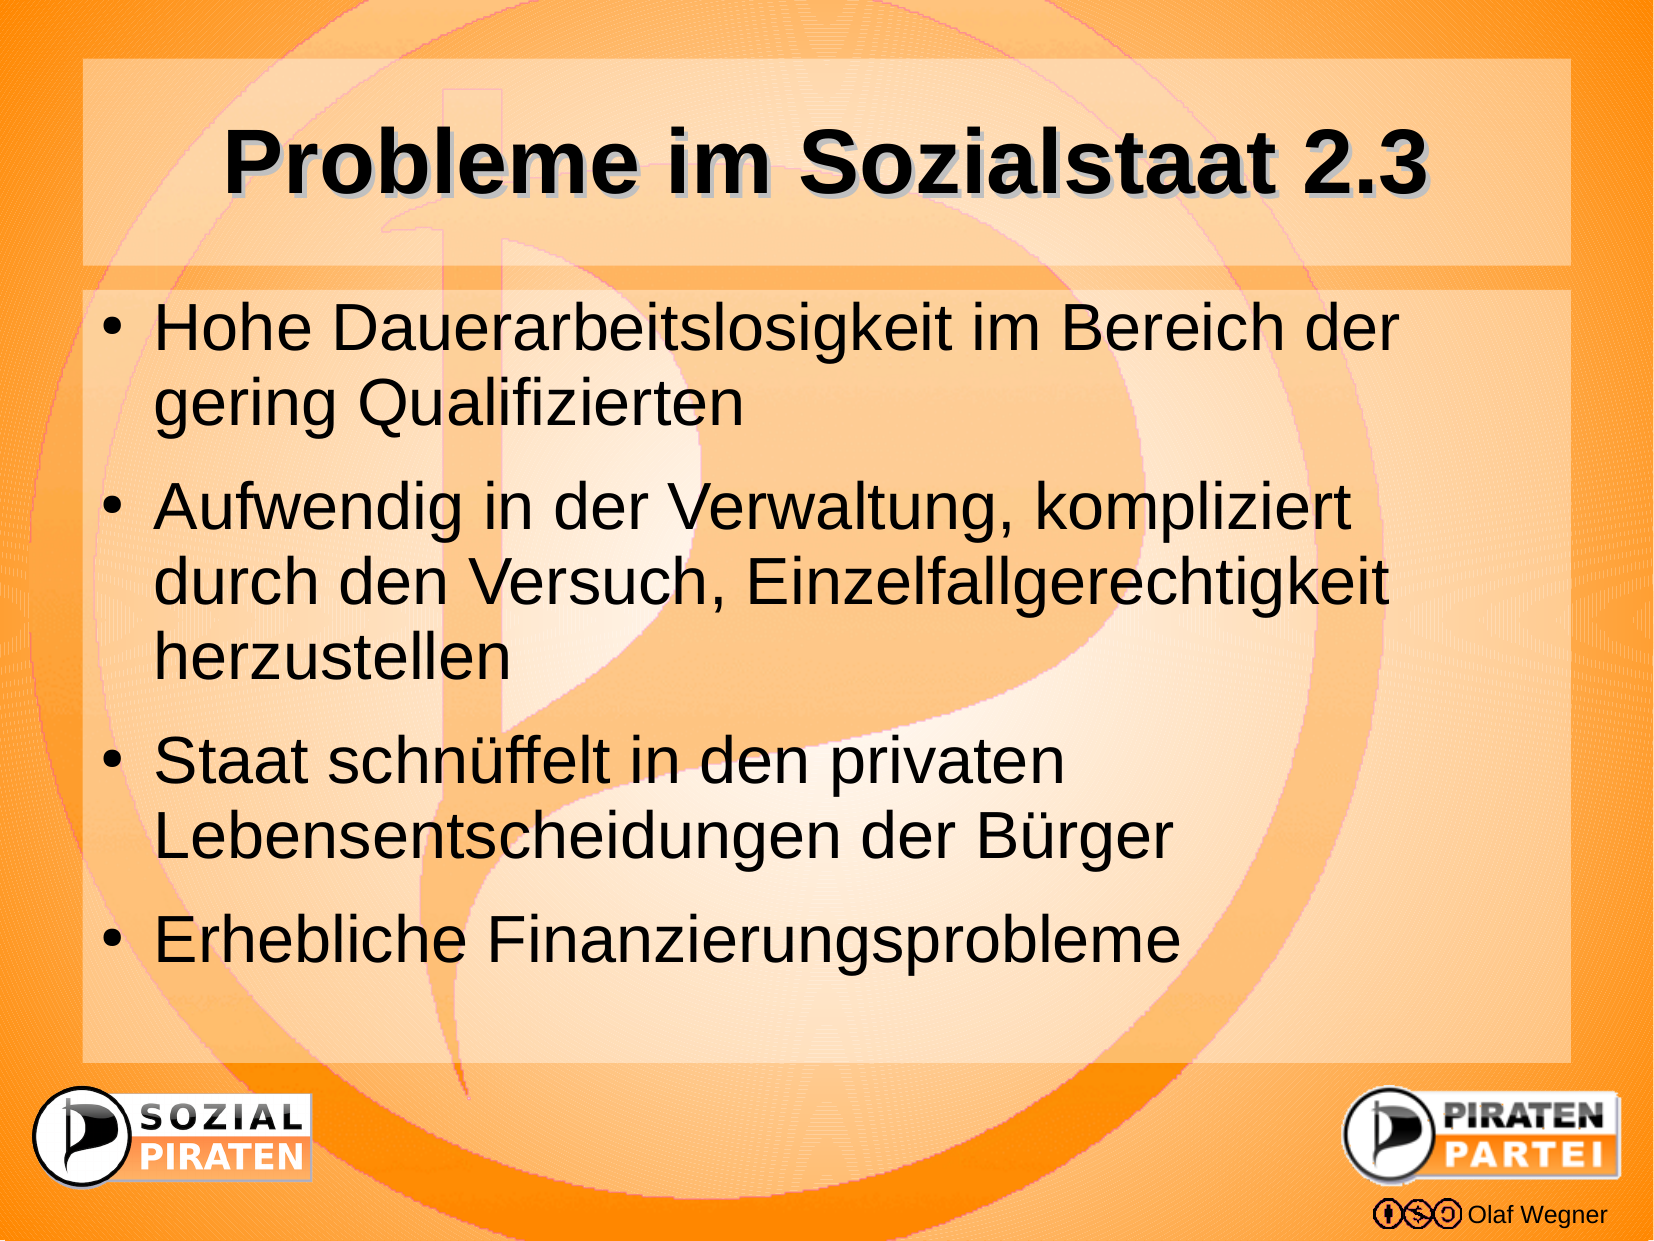

# Probleme im Sozialstaat 2.3
Hohe Dauerarbeitslosigkeit im Bereich der gering Qualifizierten
Aufwendig in der Verwaltung, kompliziert
durch den Versuch, Einzelfallgerechtigkeit herzustellen
Staat schnüffelt in den privaten Lebensentscheidungen der Bürger
Erhebliche Finanzierungsprobleme
Olaf Wegner